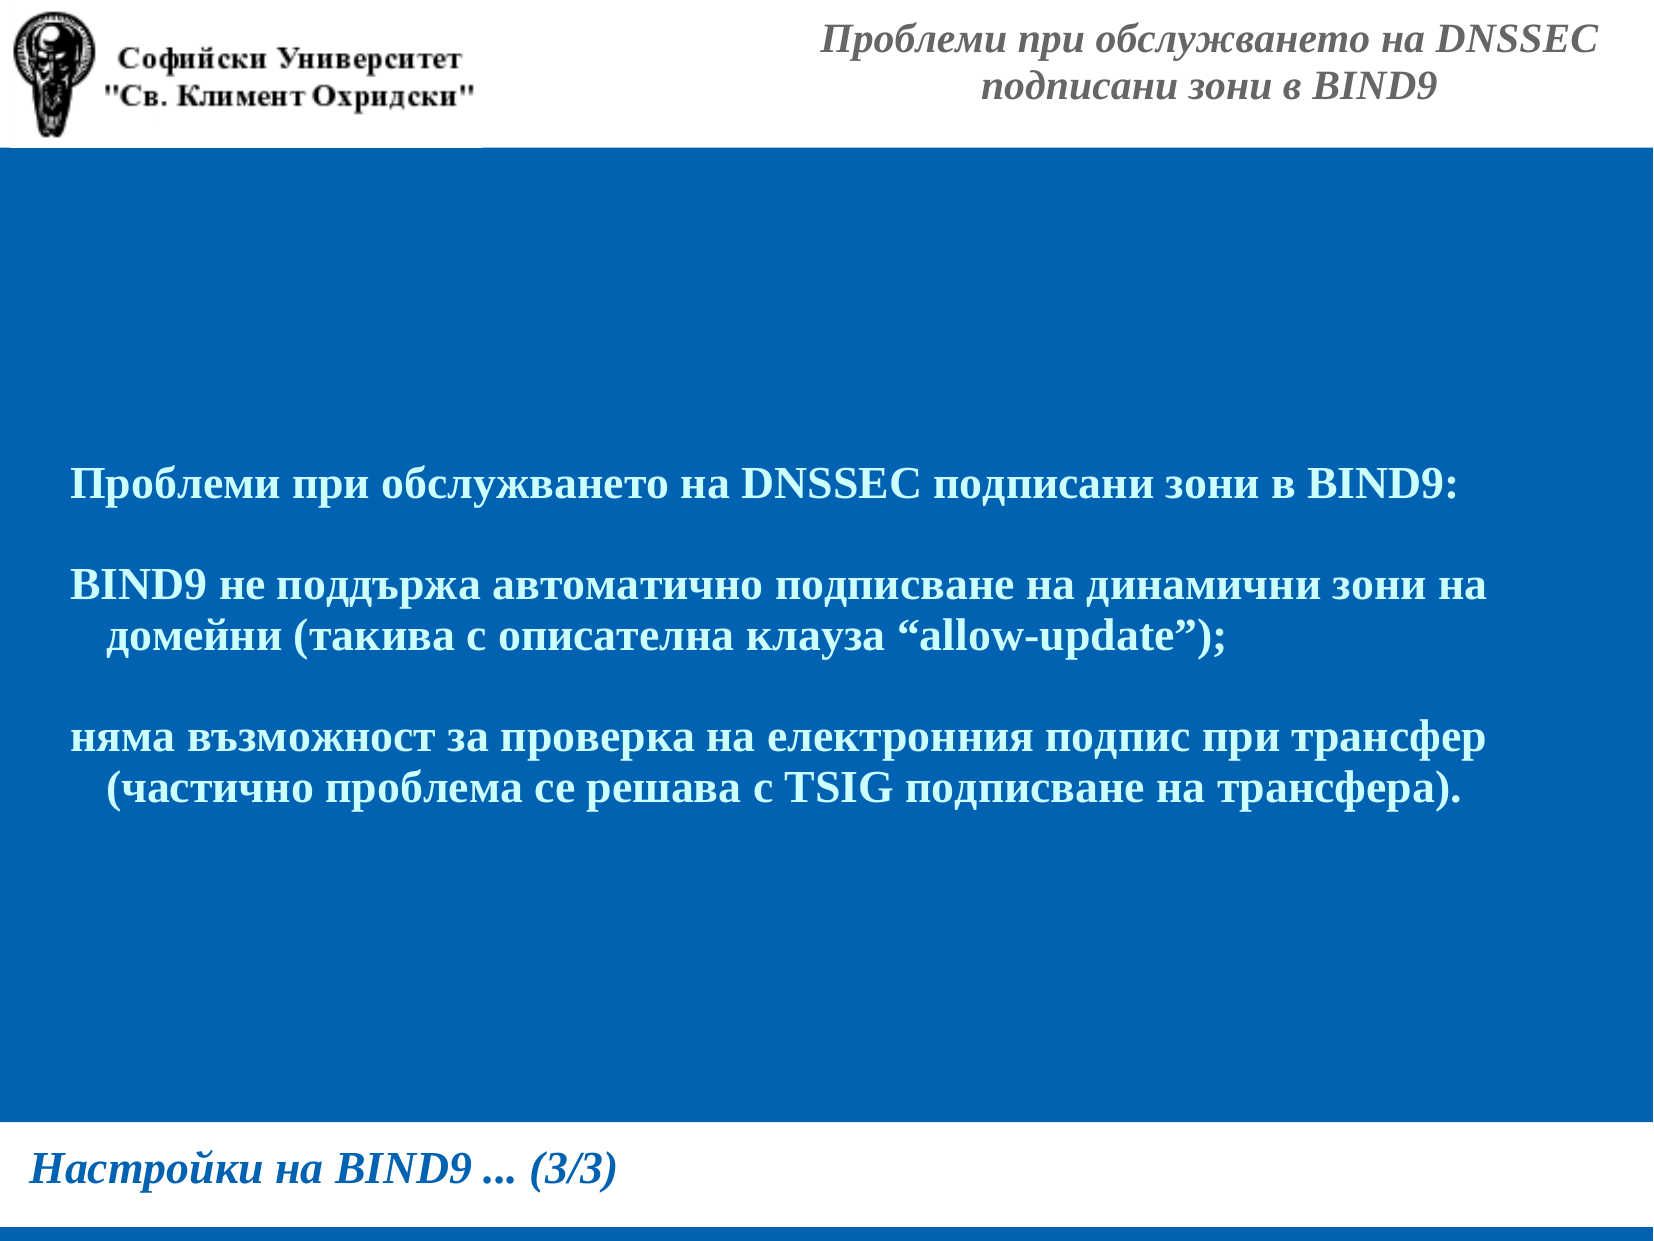

# Проблеми при обслужването на DNSSEC подписани зони в BIND9
Проблеми при обслужването на DNSSEC подписани зони в BIND9:
BIND9 не поддържа автоматично подписване на динамични зони на домейни (такива с описателна клауза “allow-update”);
няма възможност за проверка на електронния подпис при трансфер (частично проблема се решава с TSIG подписване на трансфера).
Настройки на BIND9 ... (3/3)